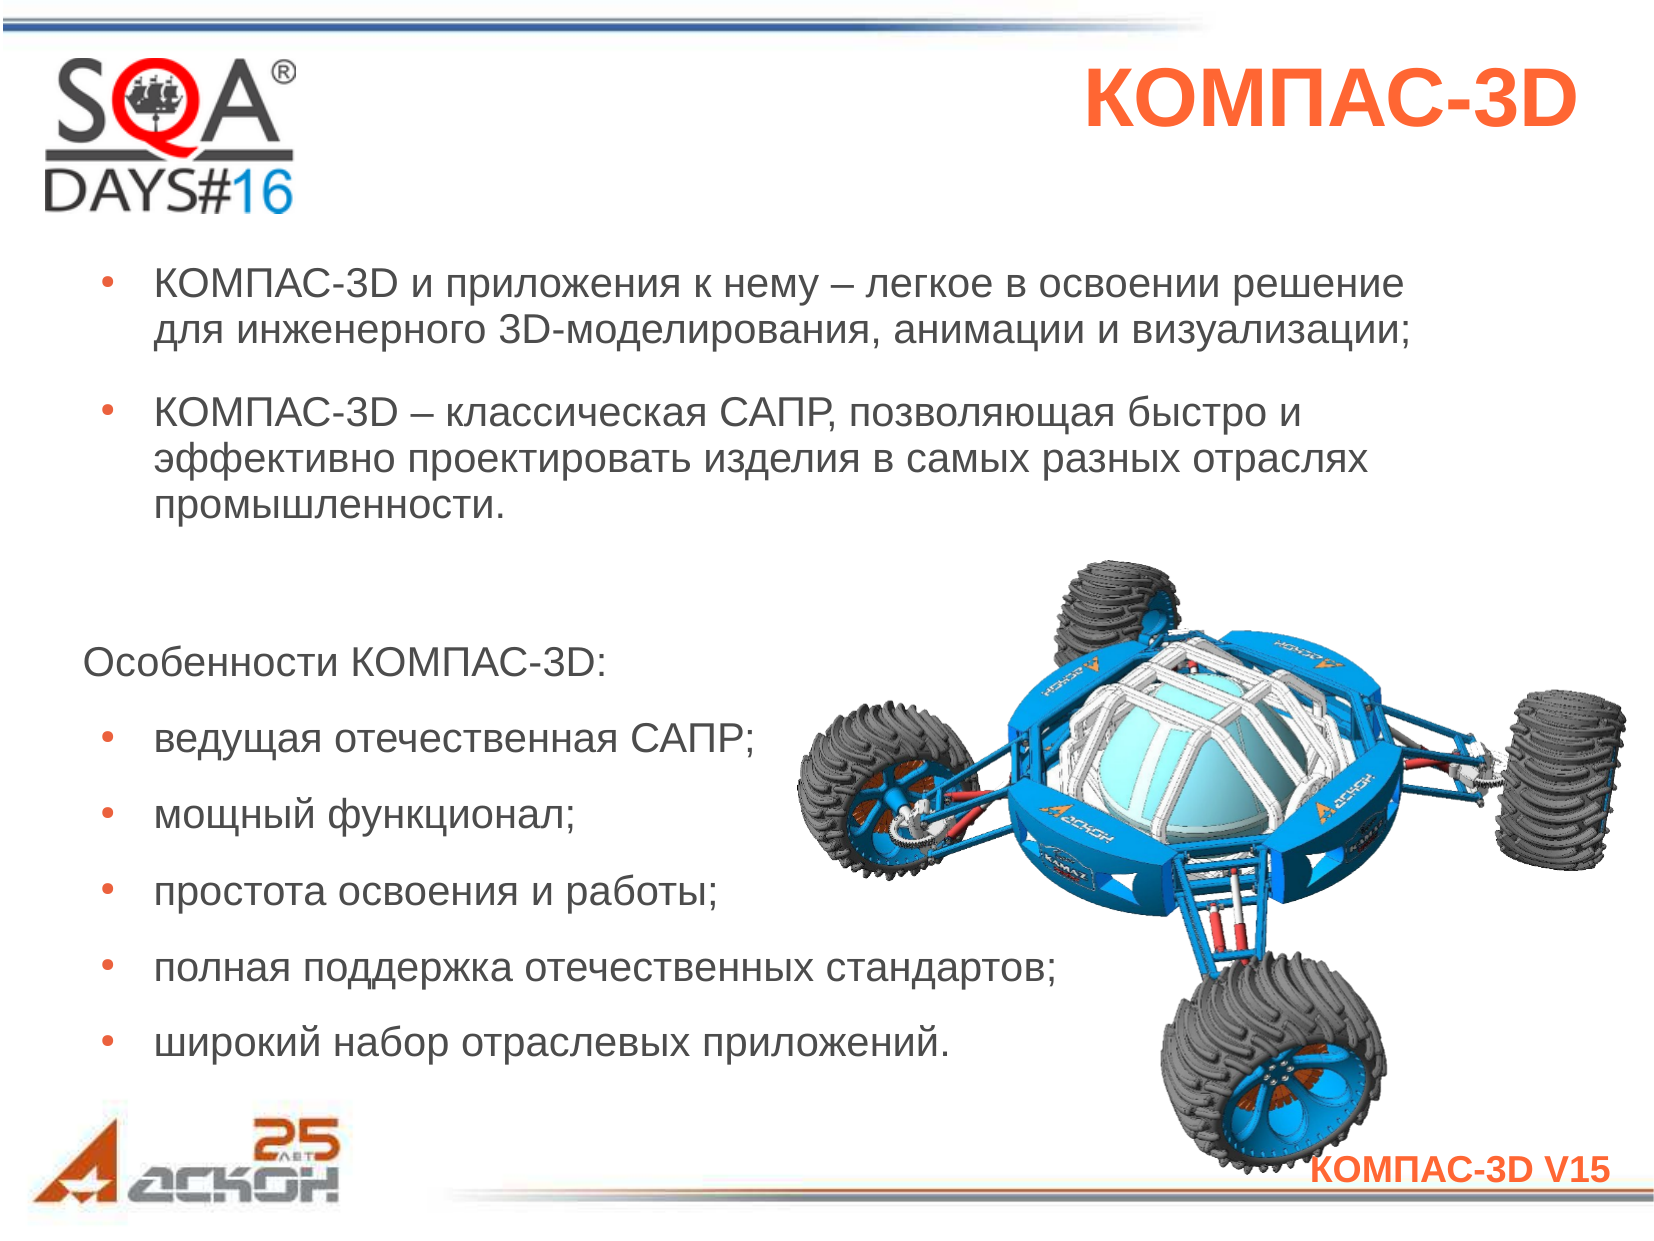

# КОМПАС-3D
КОМПАС-3D и приложения к нему – легкое в освоении решение для инженерного 3D-моделирования, анимации и визуализации;
КОМПАС-3D – классическая САПР, позволяющая быстро и эффективно проектировать изделия в самых разных отраслях
промышленности.
Особенности КОМПАС-3D:
ведущая отечественная САПР;
мощный функционал;
простота освоения и работы;
полная поддержка отечественных стандартов;
широкий набор отраслевых приложений.